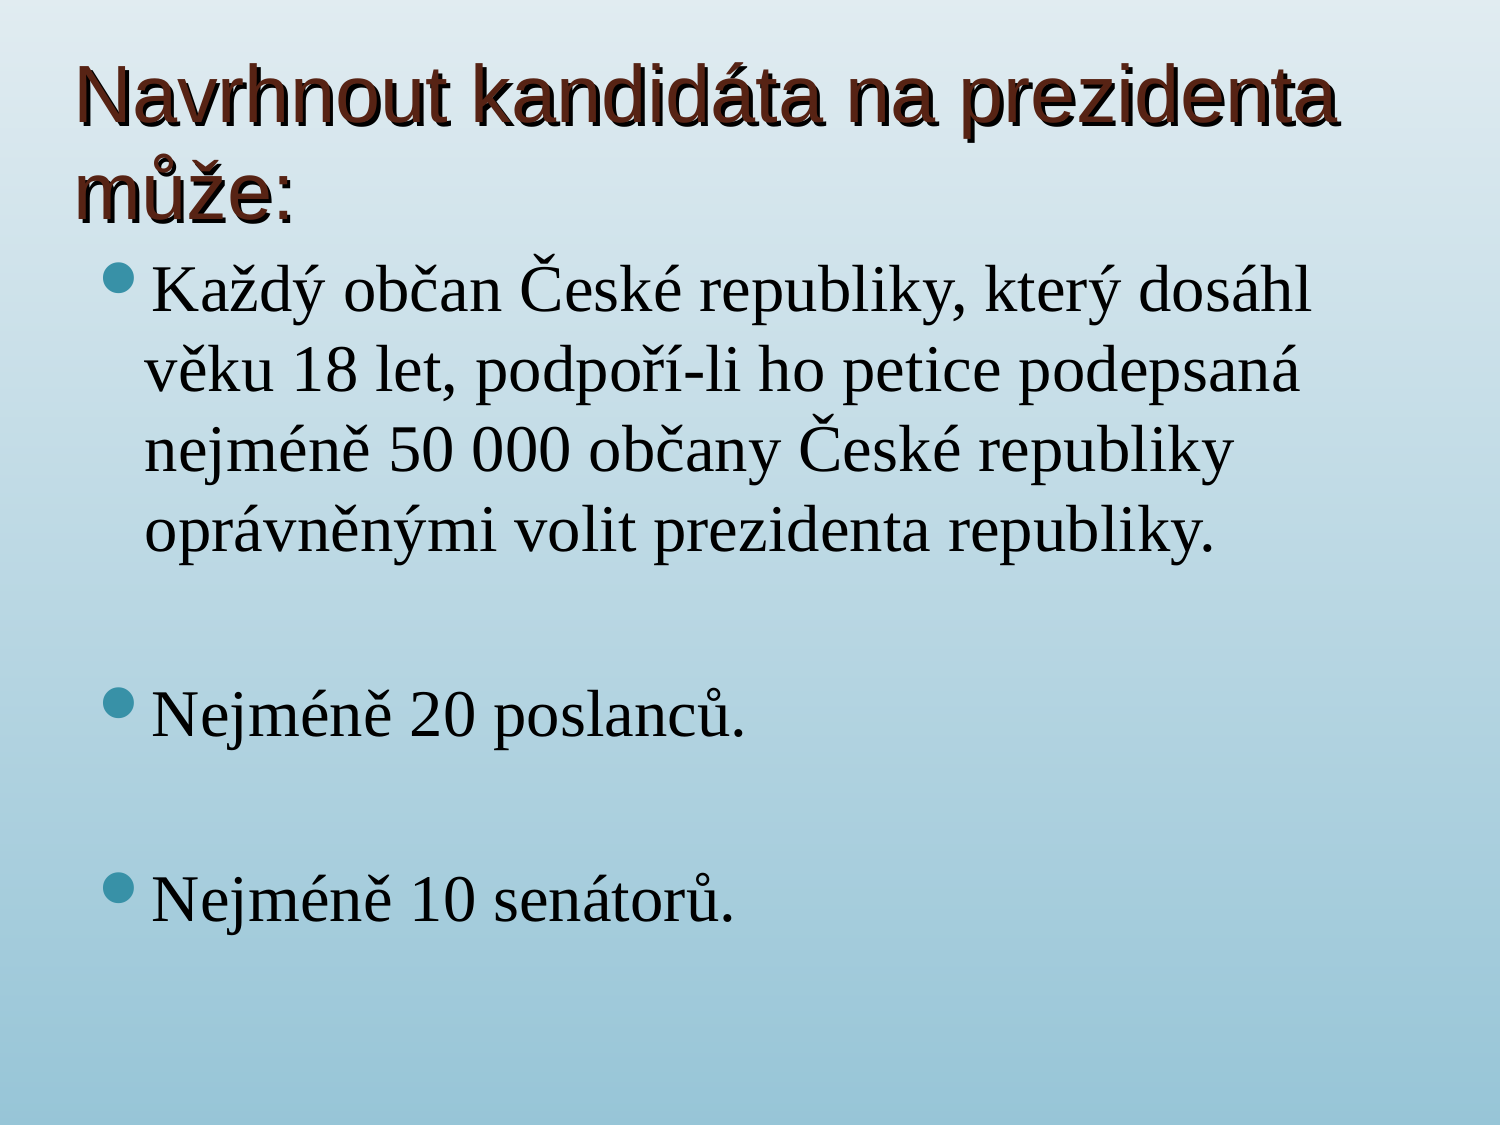

# Navrhnout kandidáta na prezidenta může:
Každý občan České republiky, který dosáhl věku 18 let, podpoří-li ho petice podepsaná nejméně 50 000 občany České republiky oprávněnými volit prezidenta republiky.
Nejméně 20 poslanců.
Nejméně 10 senátorů.